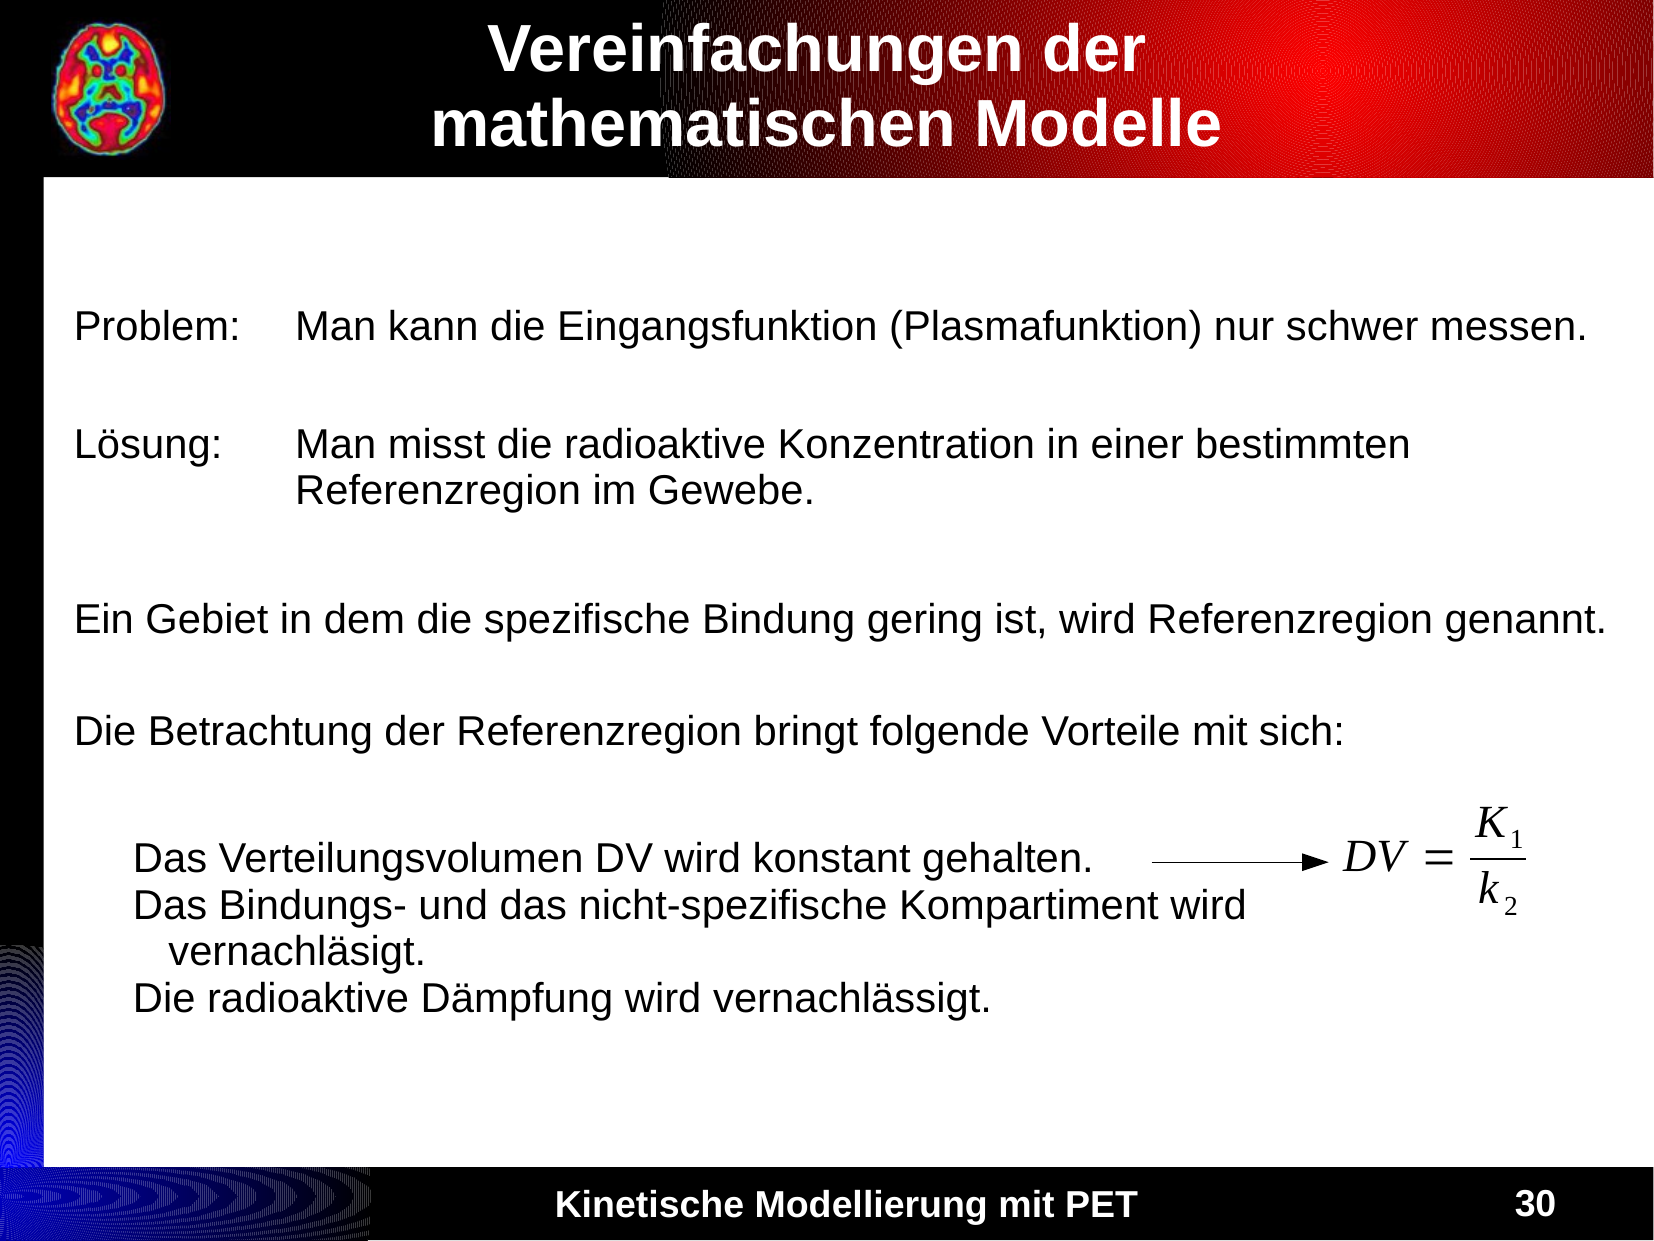

# Vereinfachungen der mathematischen Modelle
Problem: 	Man kann die Eingangsfunktion (Plasmafunktion) nur schwer messen.
Lösung: 	Man misst die radioaktive Konzentration in einer bestimmten 					Referenzregion im Gewebe.
Ein Gebiet in dem die spezifische Bindung gering ist, wird Referenzregion genannt.
Die Betrachtung der Referenzregion bringt folgende Vorteile mit sich:
Das Verteilungsvolumen DV wird konstant gehalten.
Das Bindungs- und das nicht-spezifische Kompartiment wird vernachläsigt.
Die radioaktive Dämpfung wird vernachlässigt.
Kinetische Modellierung mit PET